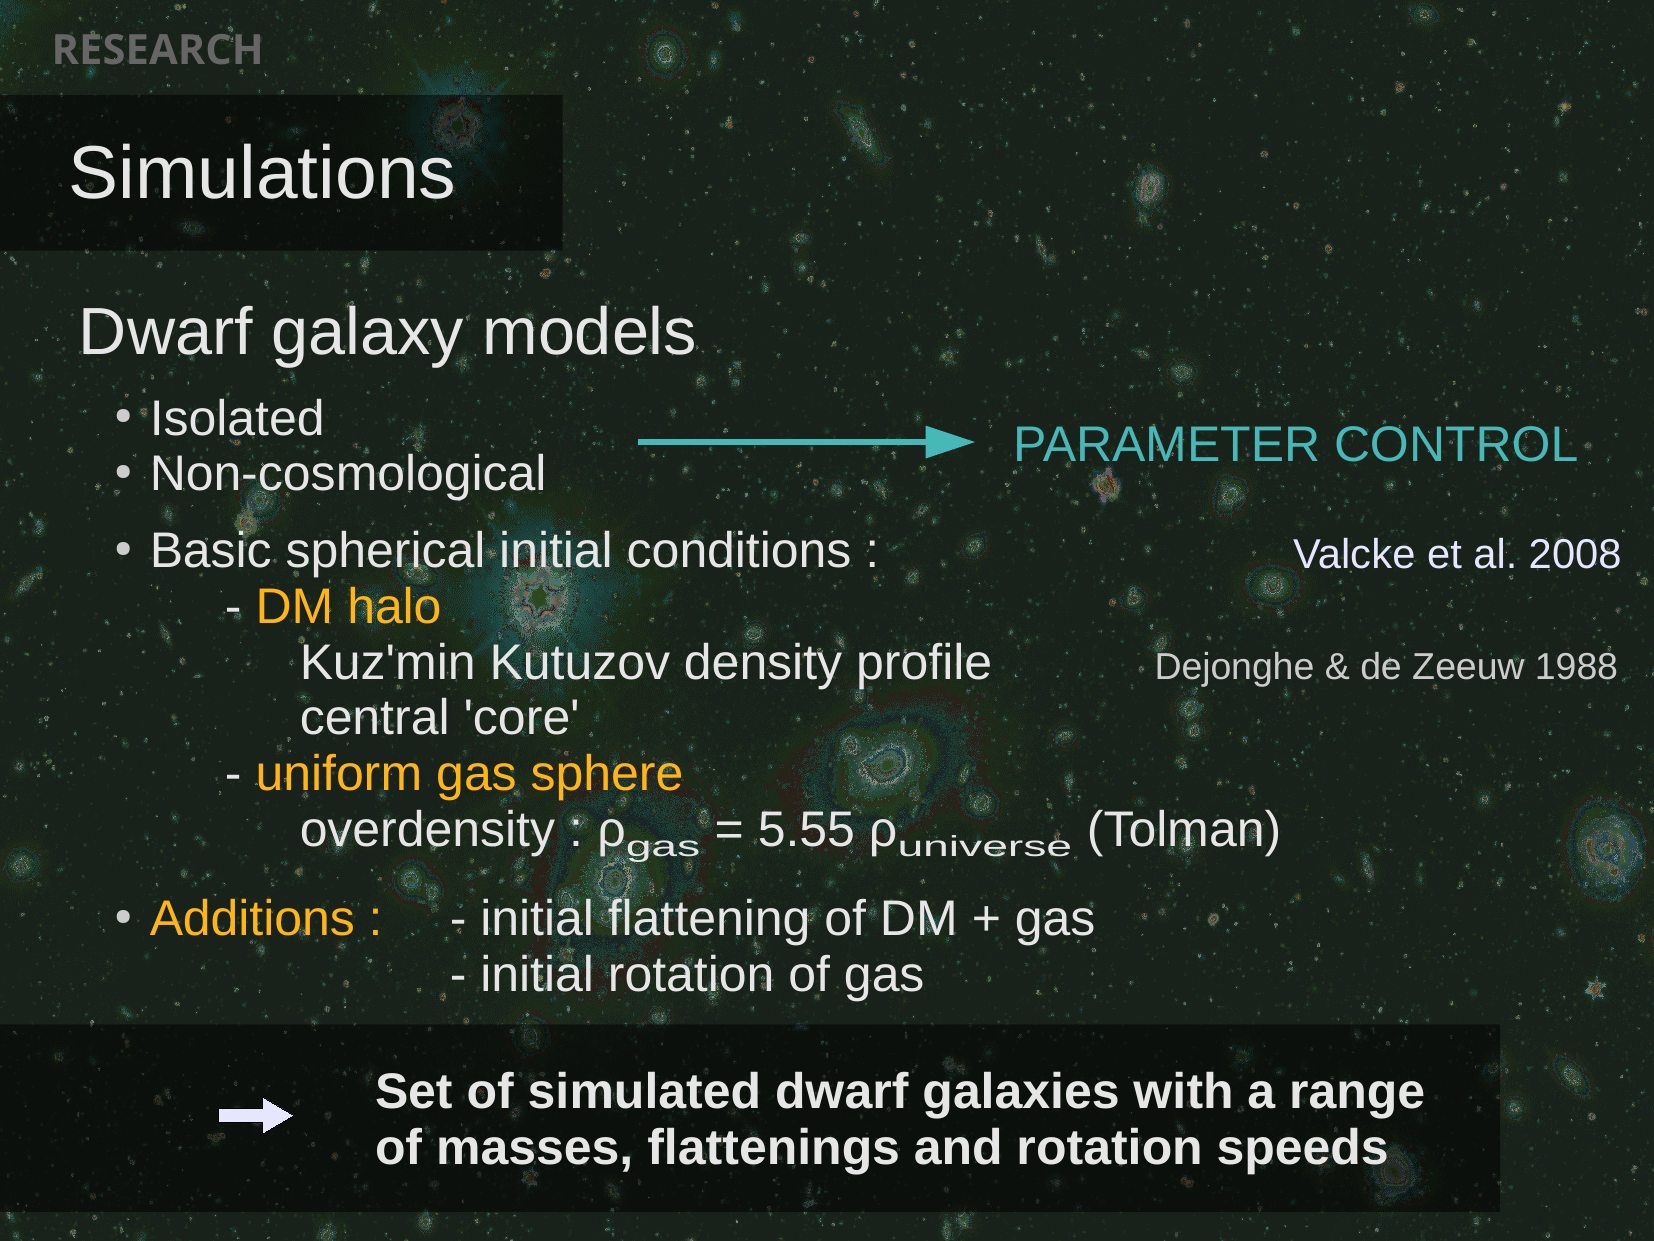

RESEARCH
# Simulations
Dwarf galaxy models
Isolated
Non-cosmological
Basic spherical initial conditions :
	- DM halo
		Kuz'min Kutuzov density profile
		central 'core'
 	- uniform gas sphere
		overdensity : ρgas = 5.55 ρuniverse (Tolman)
Additions : 	- initial flattening of DM + gas
 				- initial rotation of gas
PARAMETER CONTROL
Valcke et al. 2008
Dejonghe & de Zeeuw 1988
Set of simulated dwarf galaxies with a range of masses, flattenings and rotation speeds